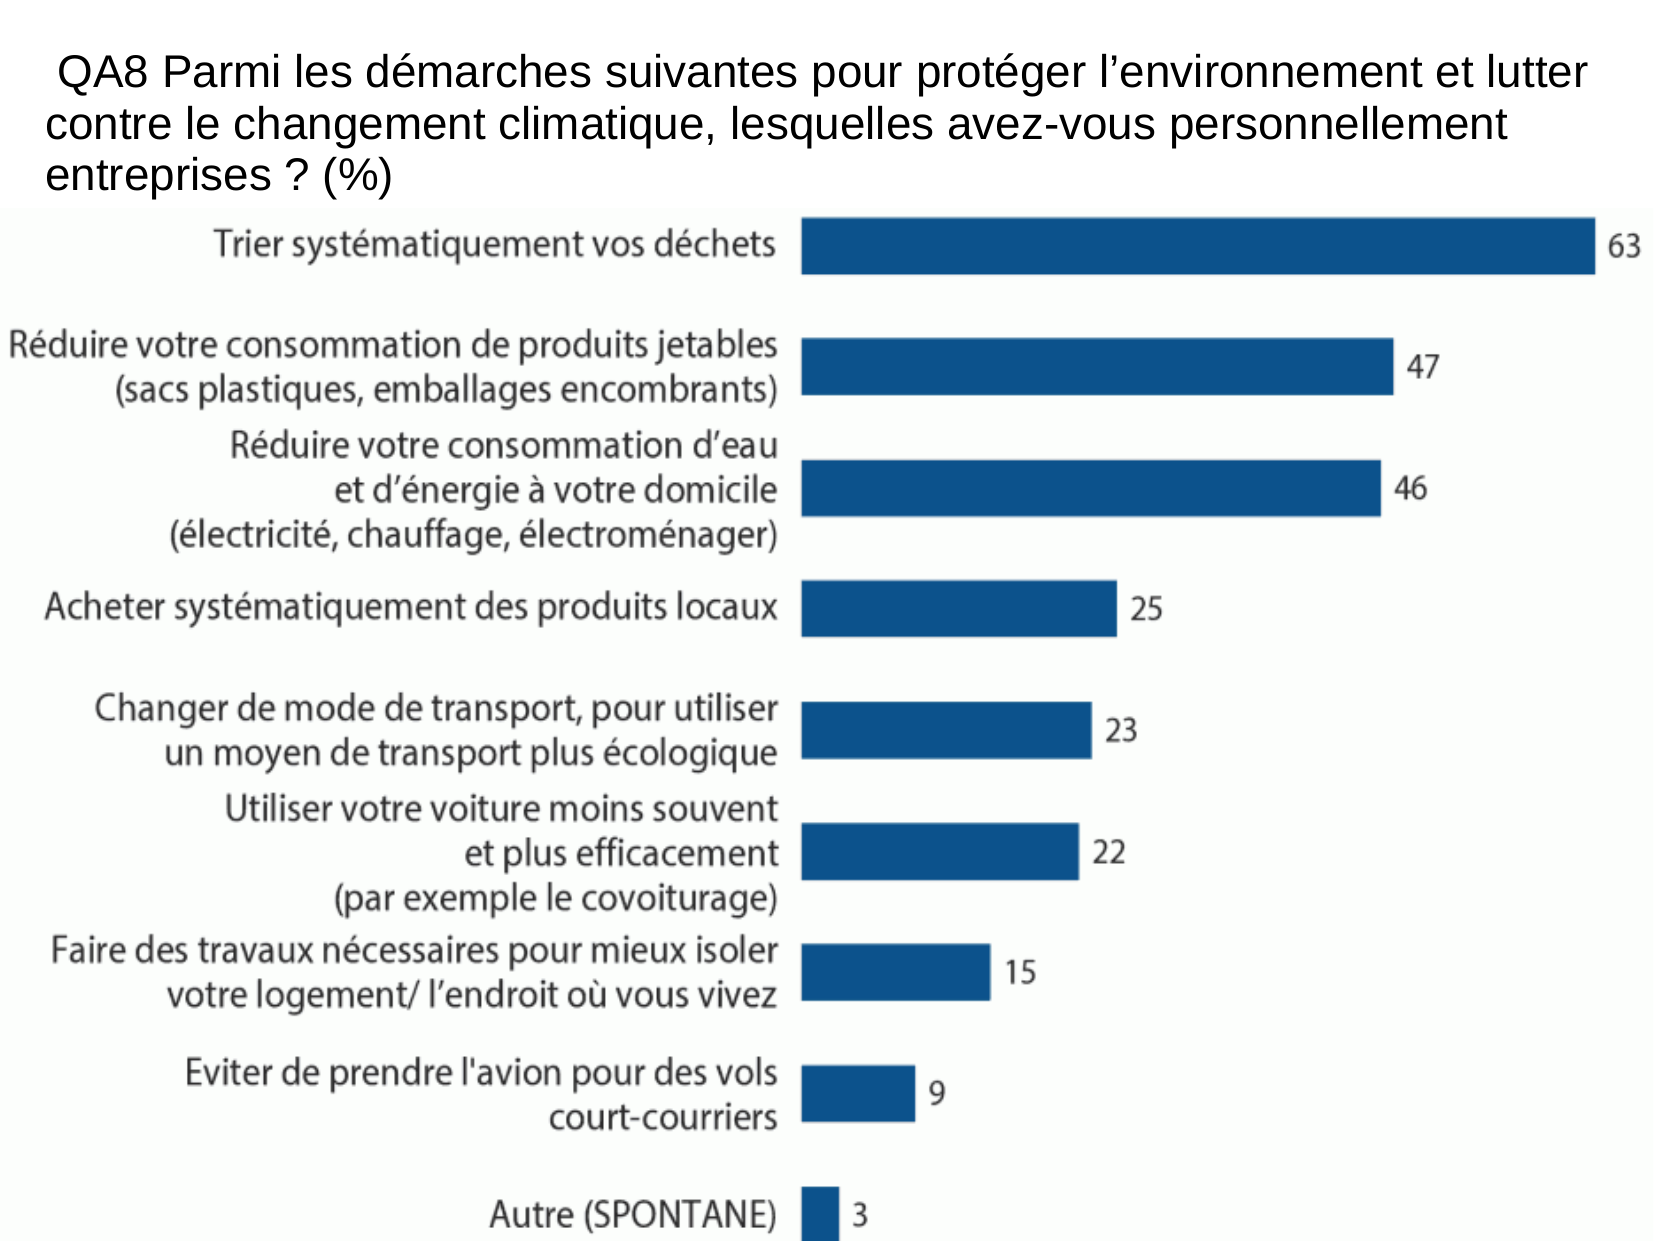

QA8 Parmi les démarches suivantes pour protéger l’environnement et lutter contre le changement climatique, lesquelles avez-vous personnellement entreprises ? (%)